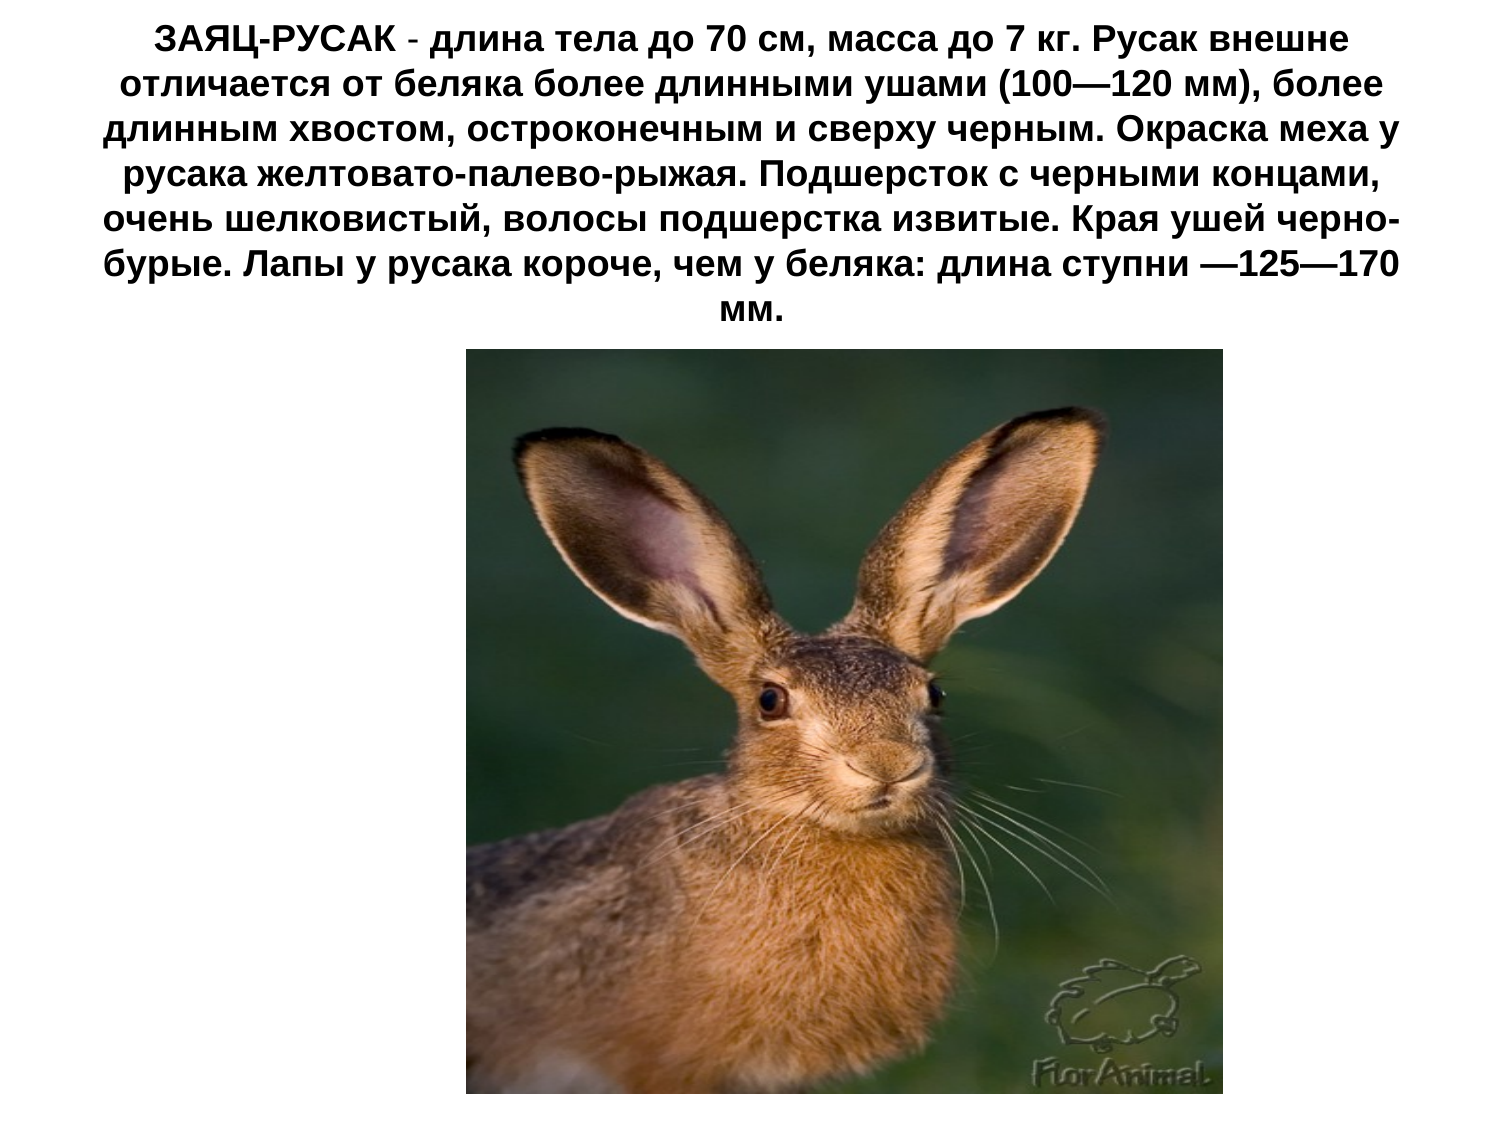

# ЗАЯЦ-РУСАК - длина тела до 70 см, масса до 7 кг. Русак внешне отличается от беляка более длинными ушами (100—120 мм), более длинным хвостом, остроконечным и сверху черным. Окраска меха у русака желтовато-палево-рыжая. Подшерсток с черными концами, очень шелковистый, волосы подшерстка извитые. Края ушей черно-бурые. Лапы у русака короче, чем у беляка: длина ступни —125—170 мм.